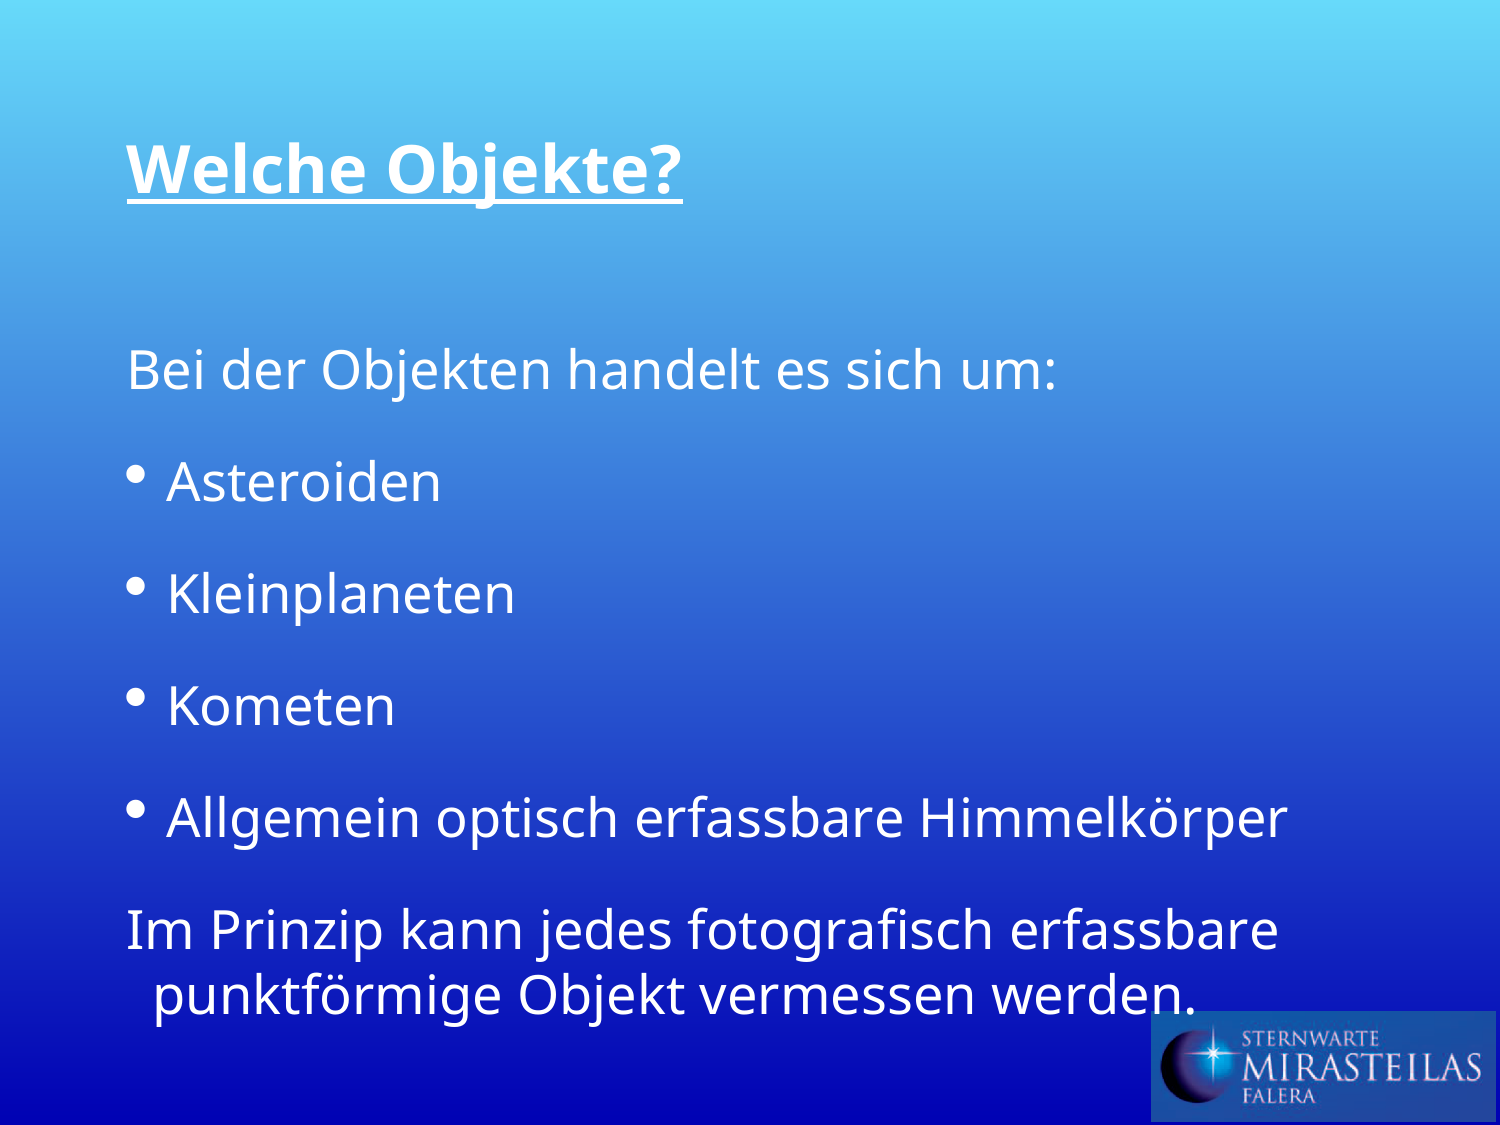

Welche Objekte?
Bei der Objekten handelt es sich um:
 Asteroiden
 Kleinplaneten
 Kometen
 Allgemein optisch erfassbare Himmelkörper
Im Prinzip kann jedes fotografisch erfassbare punktförmige Objekt vermessen werden.